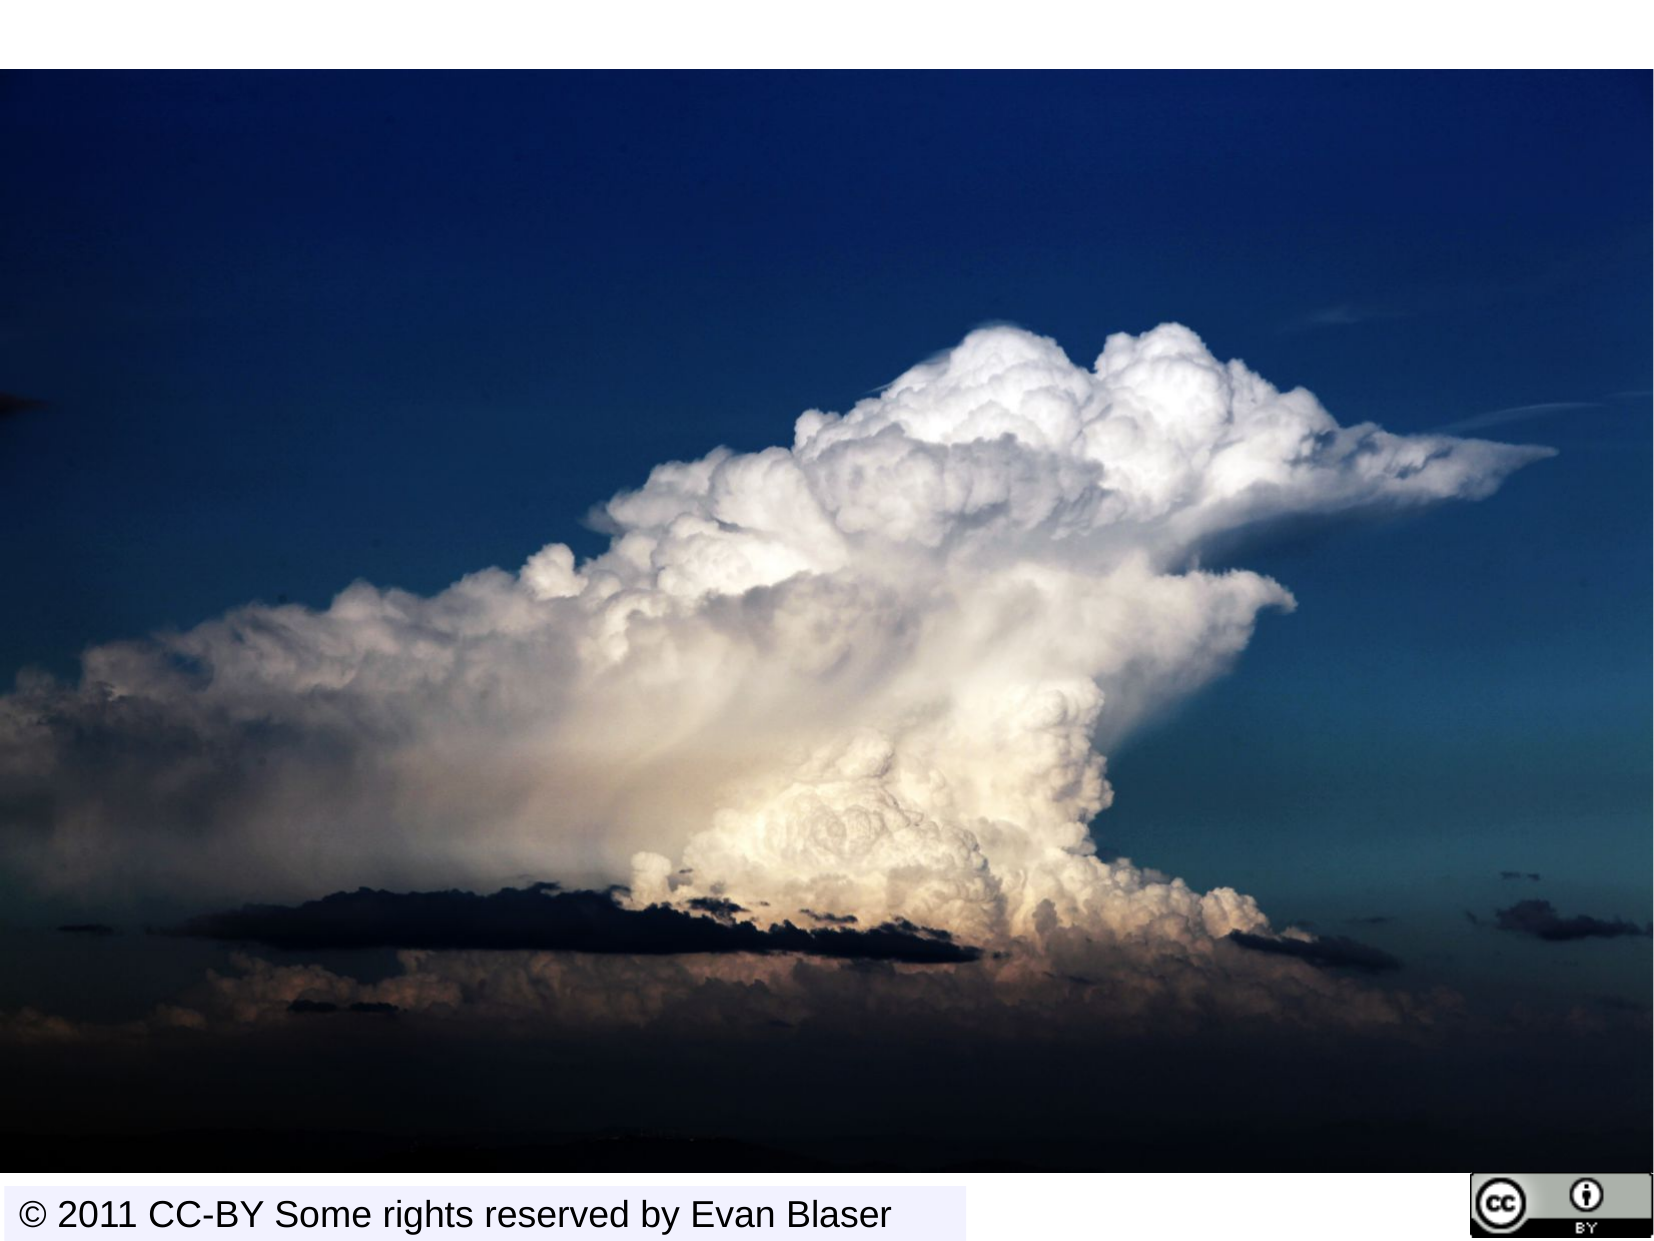

© 2011 CC-BY Some rights reserved by Evan Blaser